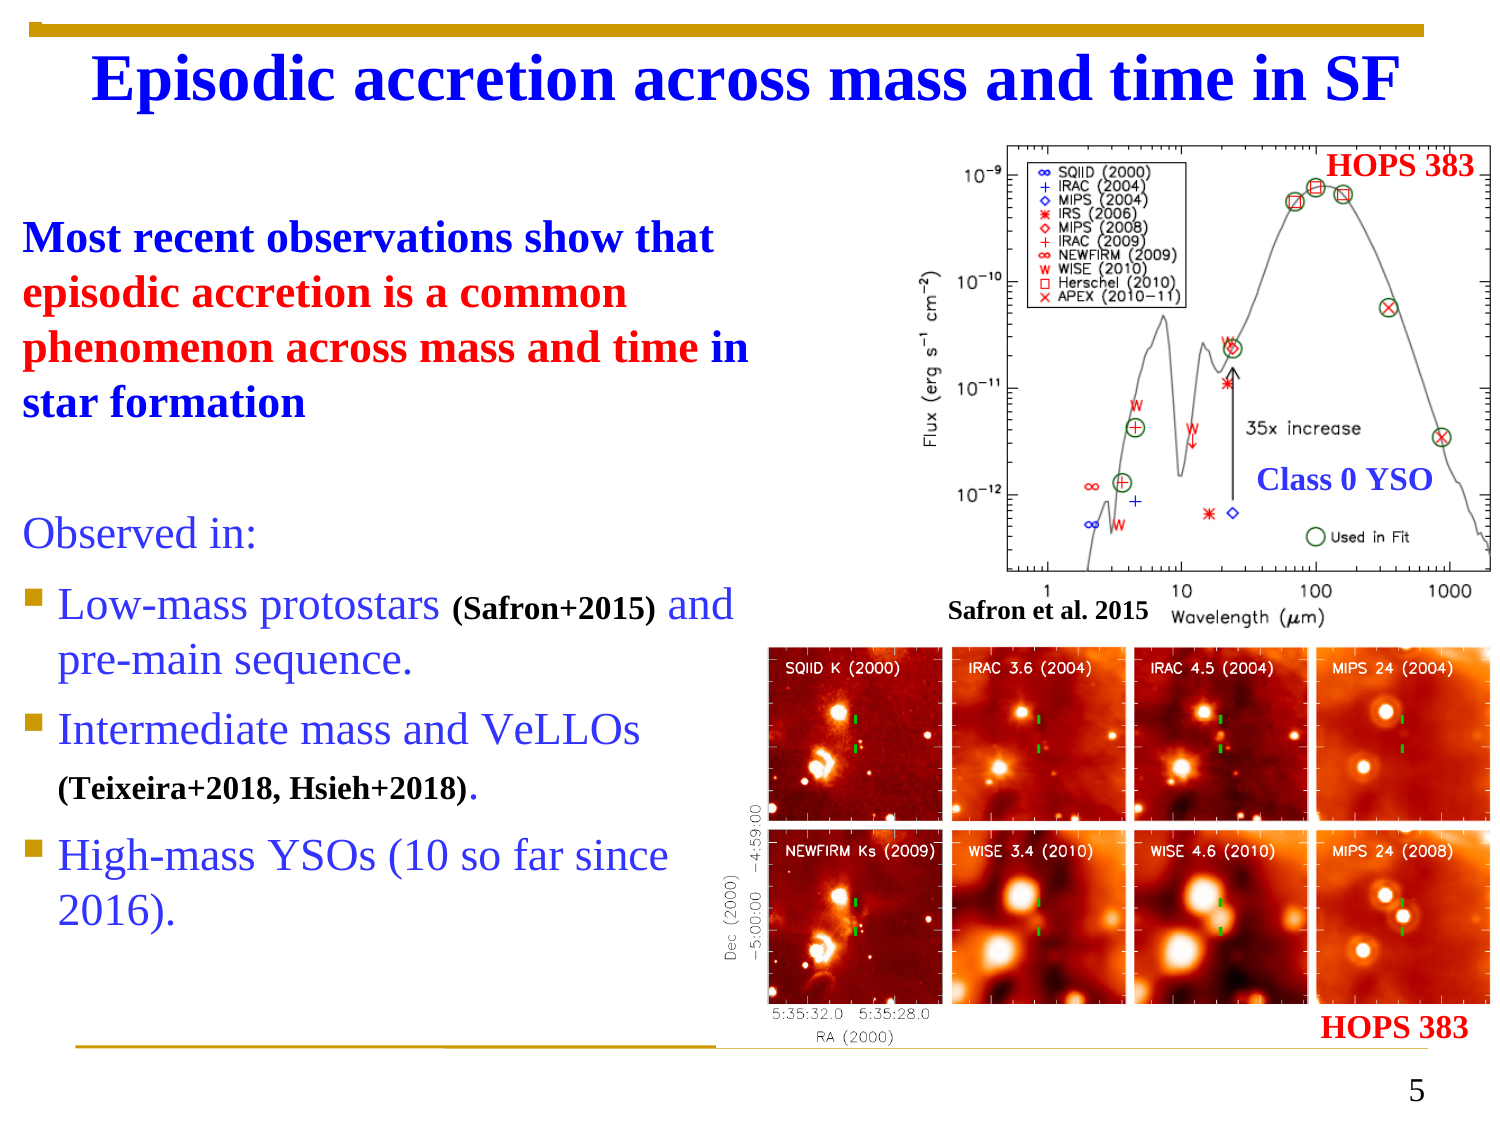

Episodic accretion across mass and time in SF
Most recent observations show that episodic accretion is a common phenomenon across mass and time in star formation
Observed in:
Low-mass protostars (Safron+2015) and pre-main sequence.
Intermediate mass and VeLLOs (Teixeira+2018, Hsieh+2018).
High-mass YSOs (10 so far since 2016).
HOPS 383
Class 0 YSO
Safron et al. 2015
HOPS 383